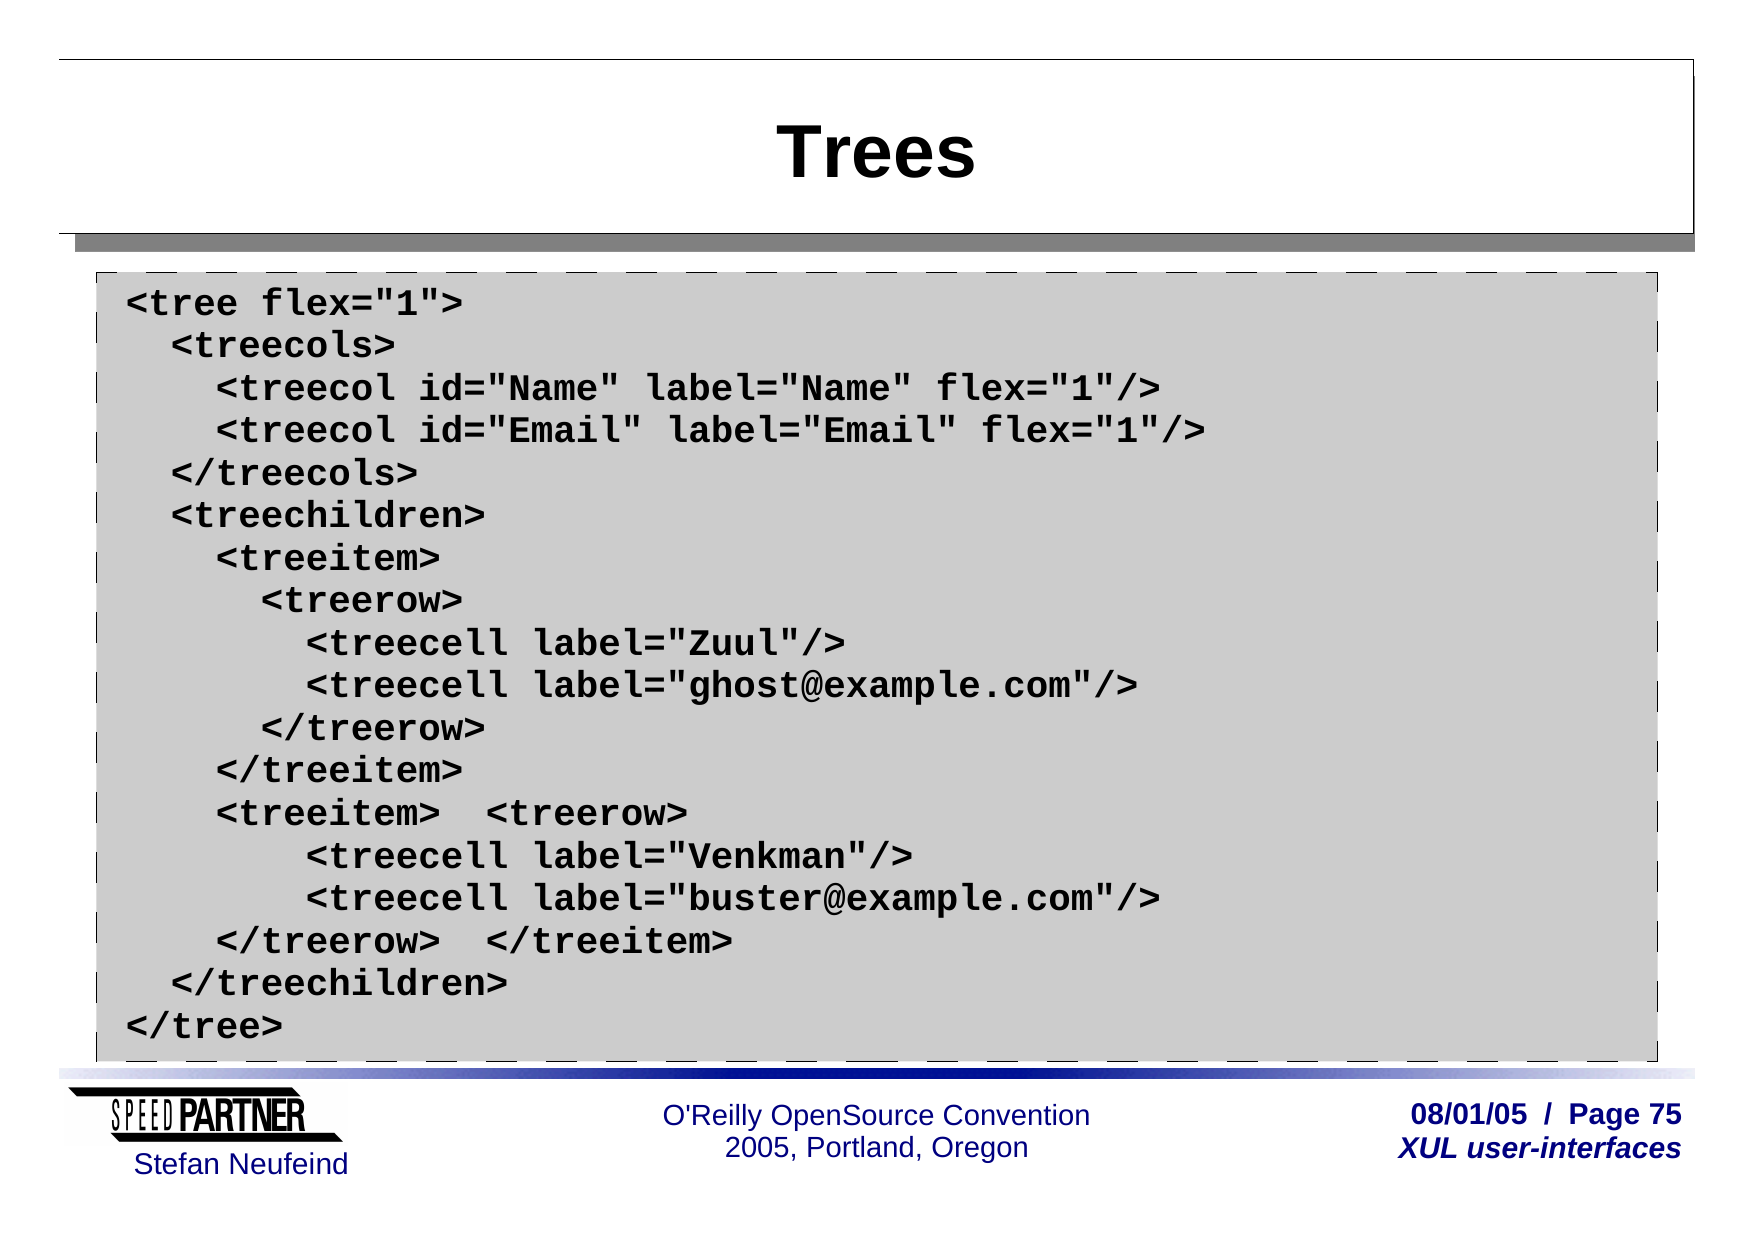

# Trees
<tree flex="1">
 <treecols>
 <treecol id="Name" label="Name" flex="1"/>
 <treecol id="Email" label="Email" flex="1"/>
 </treecols>
 <treechildren>
 <treeitem>
 <treerow>
 <treecell label="Zuul"/>
 <treecell label="ghost@example.com"/>
 </treerow>
 </treeitem>
 <treeitem> <treerow>
 <treecell label="Venkman"/>
 <treecell label="buster@example.com"/>
 </treerow> </treeitem>
 </treechildren>
</tree>